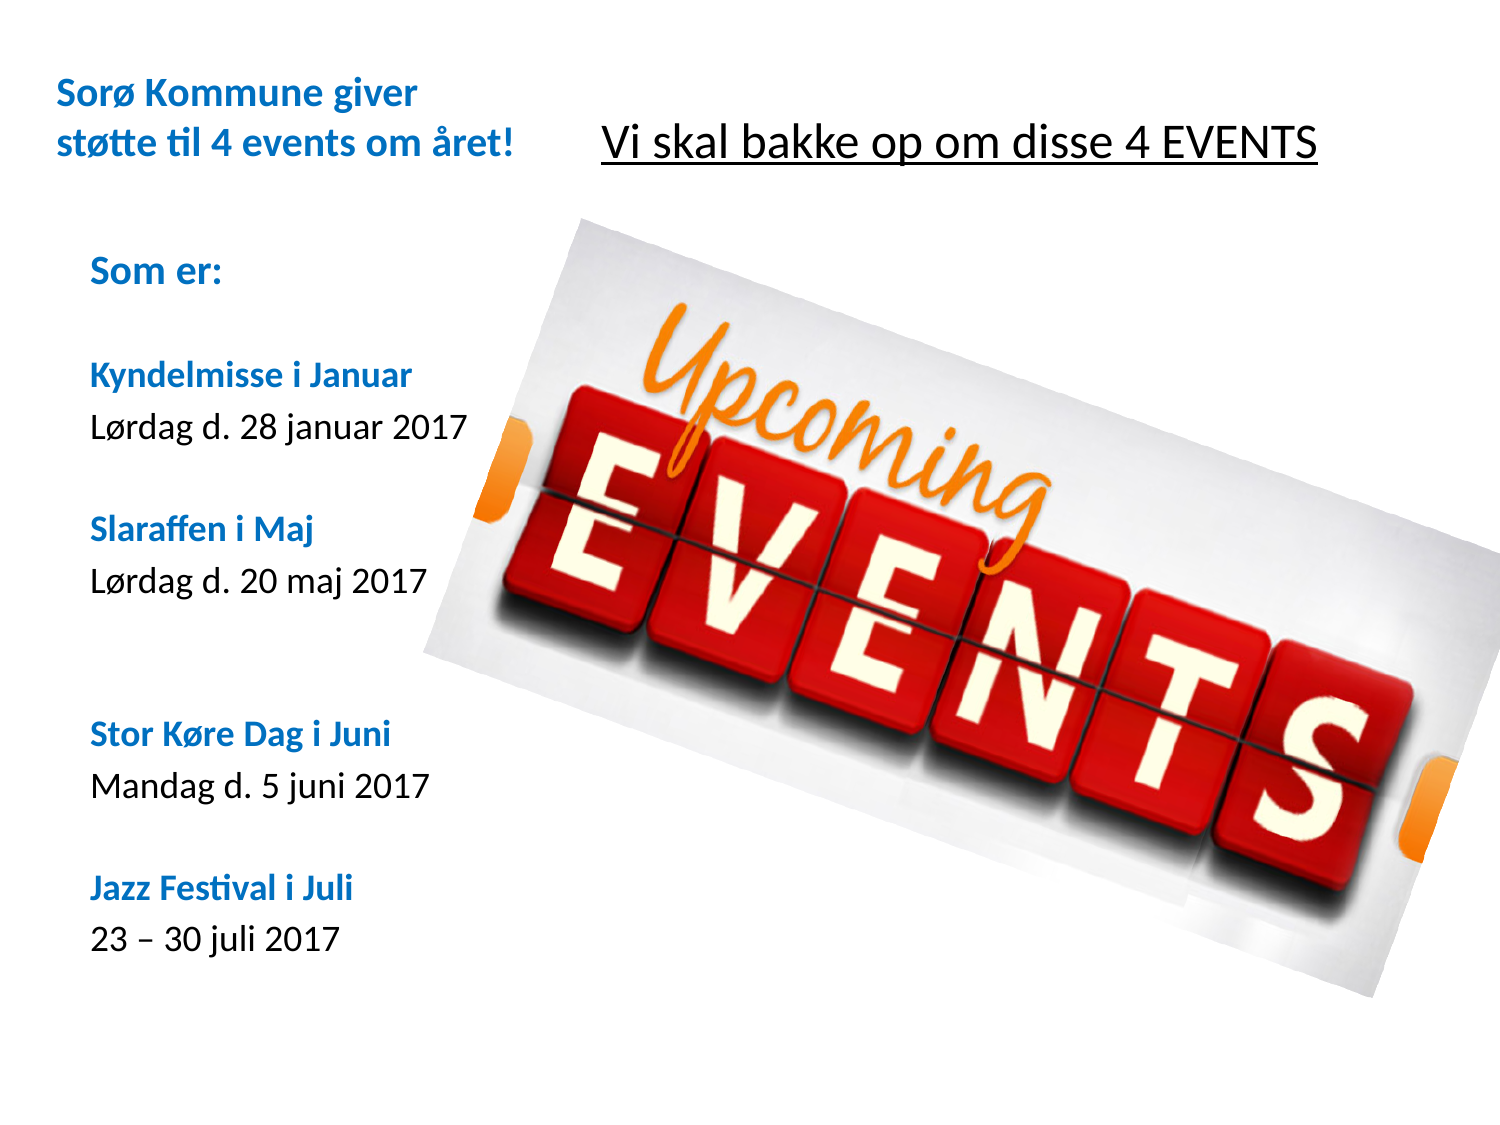

# Sorø Kommune giver støtte til 4 events om året!
Vi skal bakke op om disse 4 EVENTS
Som er:
Kyndelmisse i Januar
Lørdag d. 28 januar 2017
Slaraffen i Maj
Lørdag d. 20 maj 2017
Stor Køre Dag i Juni
Mandag d. 5 juni 2017
Jazz Festival i Juli
23 – 30 juli 2017